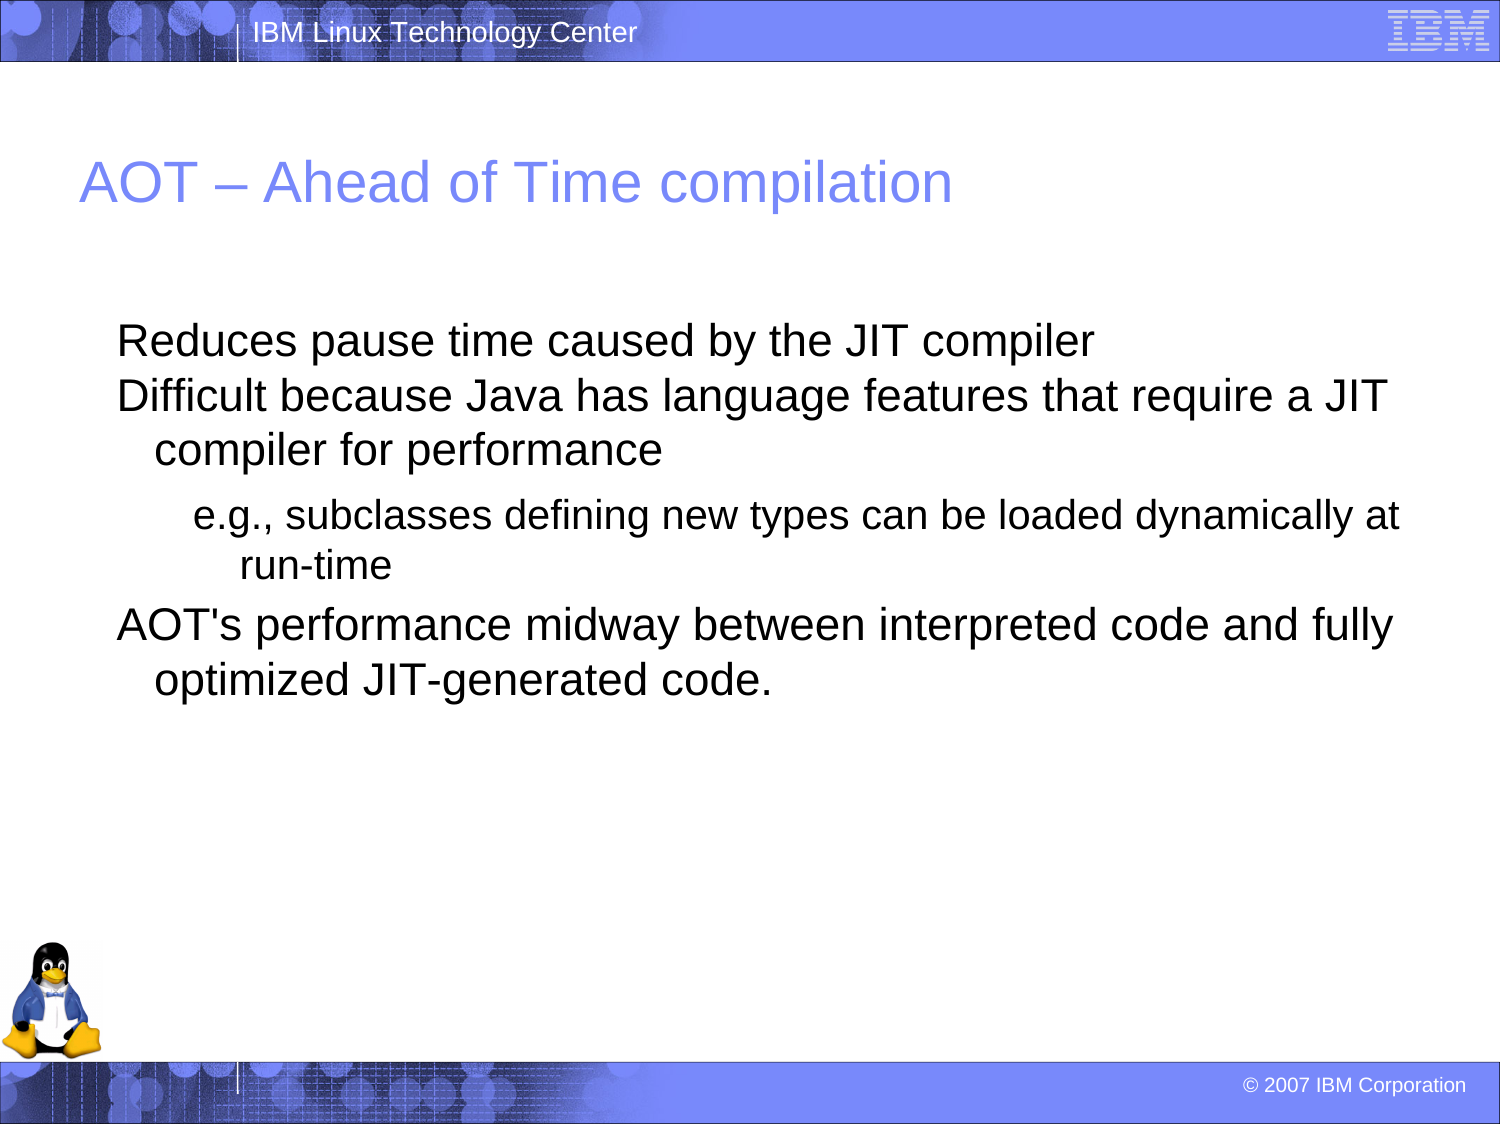

# AOT – Ahead of Time compilation
Reduces pause time caused by the JIT compiler
Difficult because Java has language features that require a JIT compiler for performance
e.g., subclasses defining new types can be loaded dynamically at run-time
AOT's performance midway between interpreted code and fully optimized JIT-generated code.